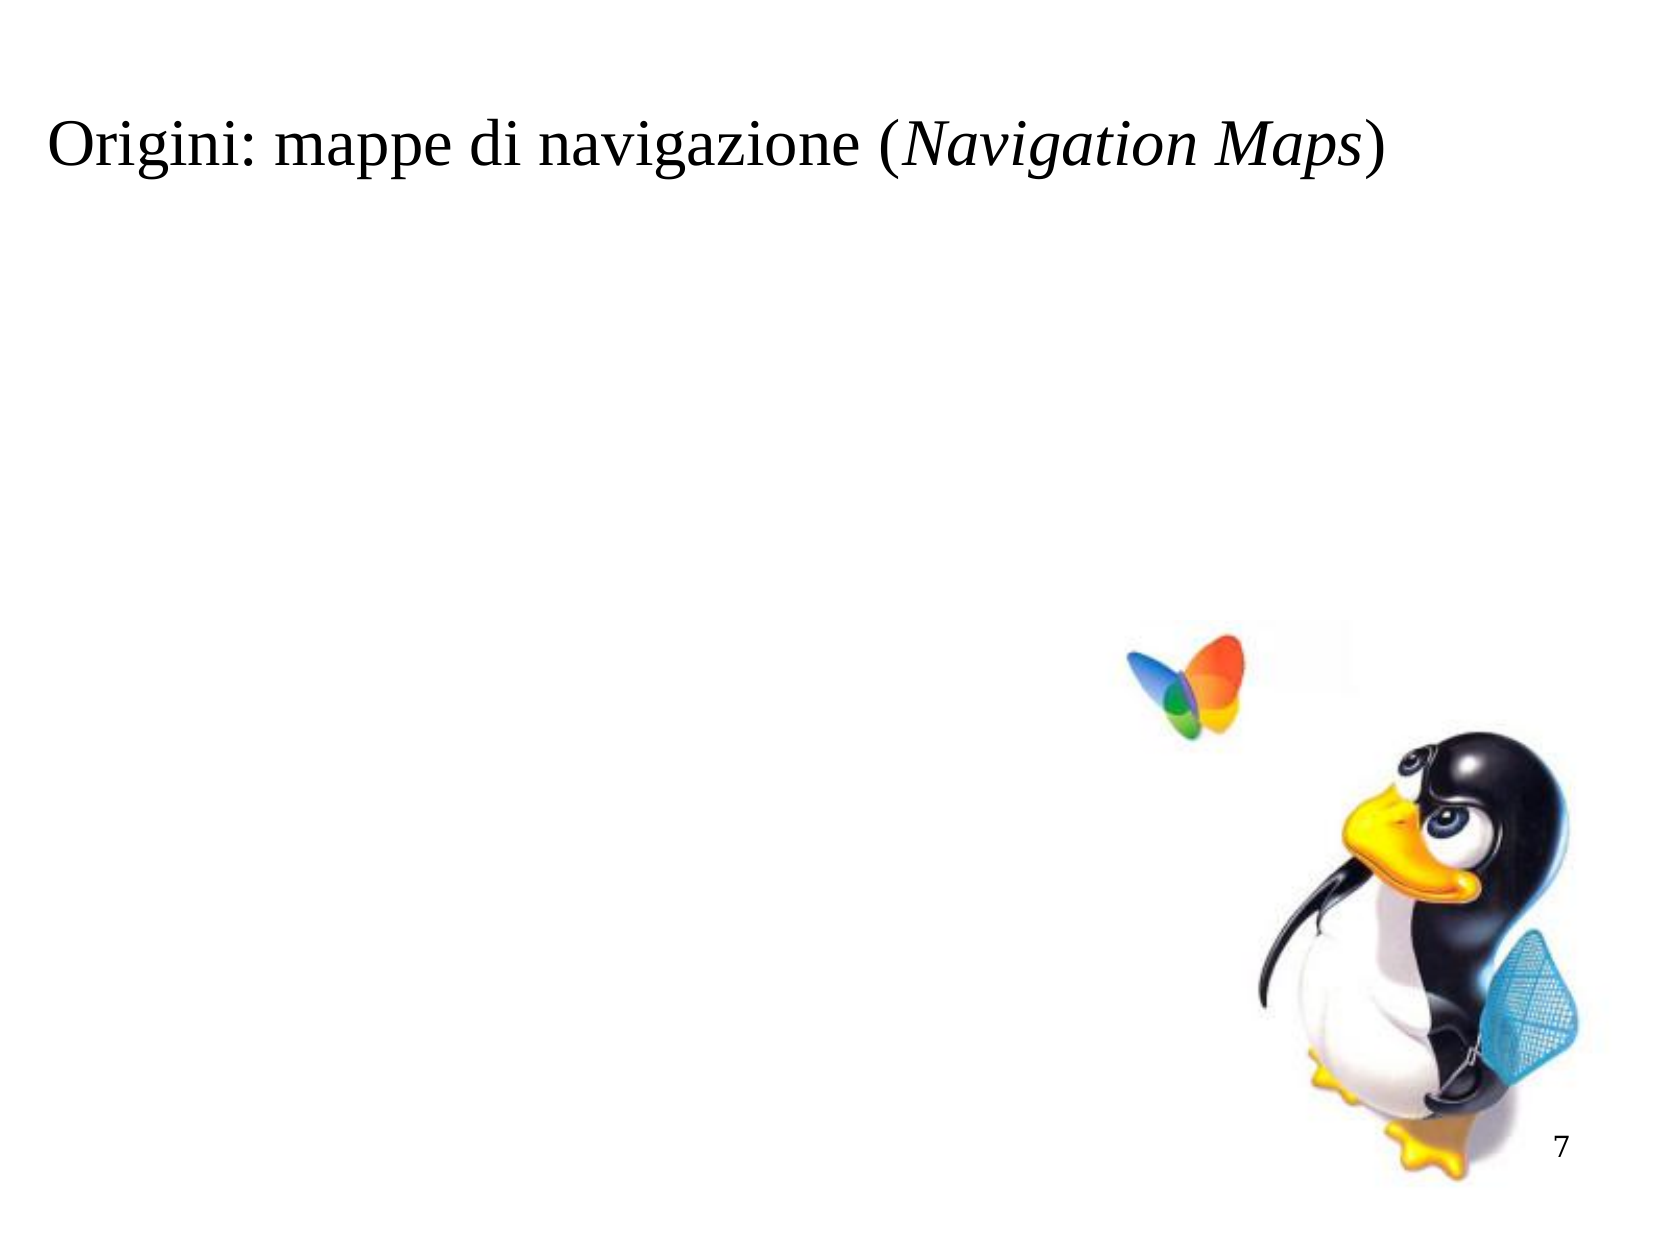

# Origini: mappe di navigazione (Navigation Maps)
7